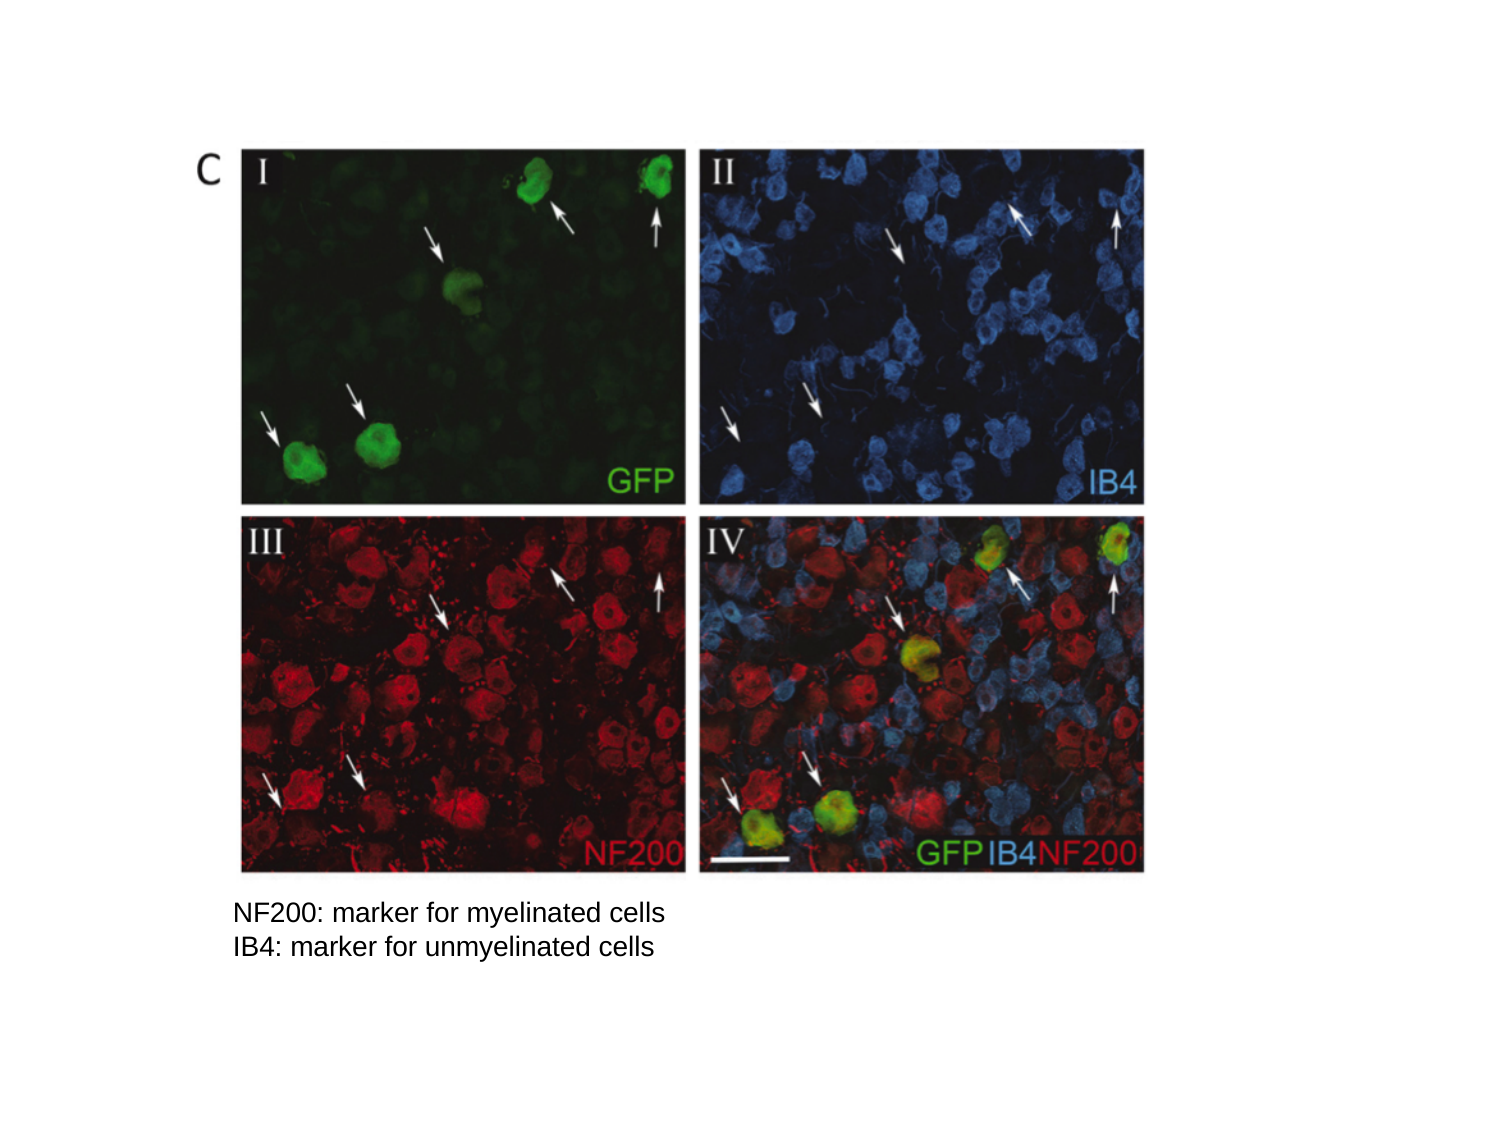

NF200: marker for myelinated cells
IB4: marker for unmyelinated cells